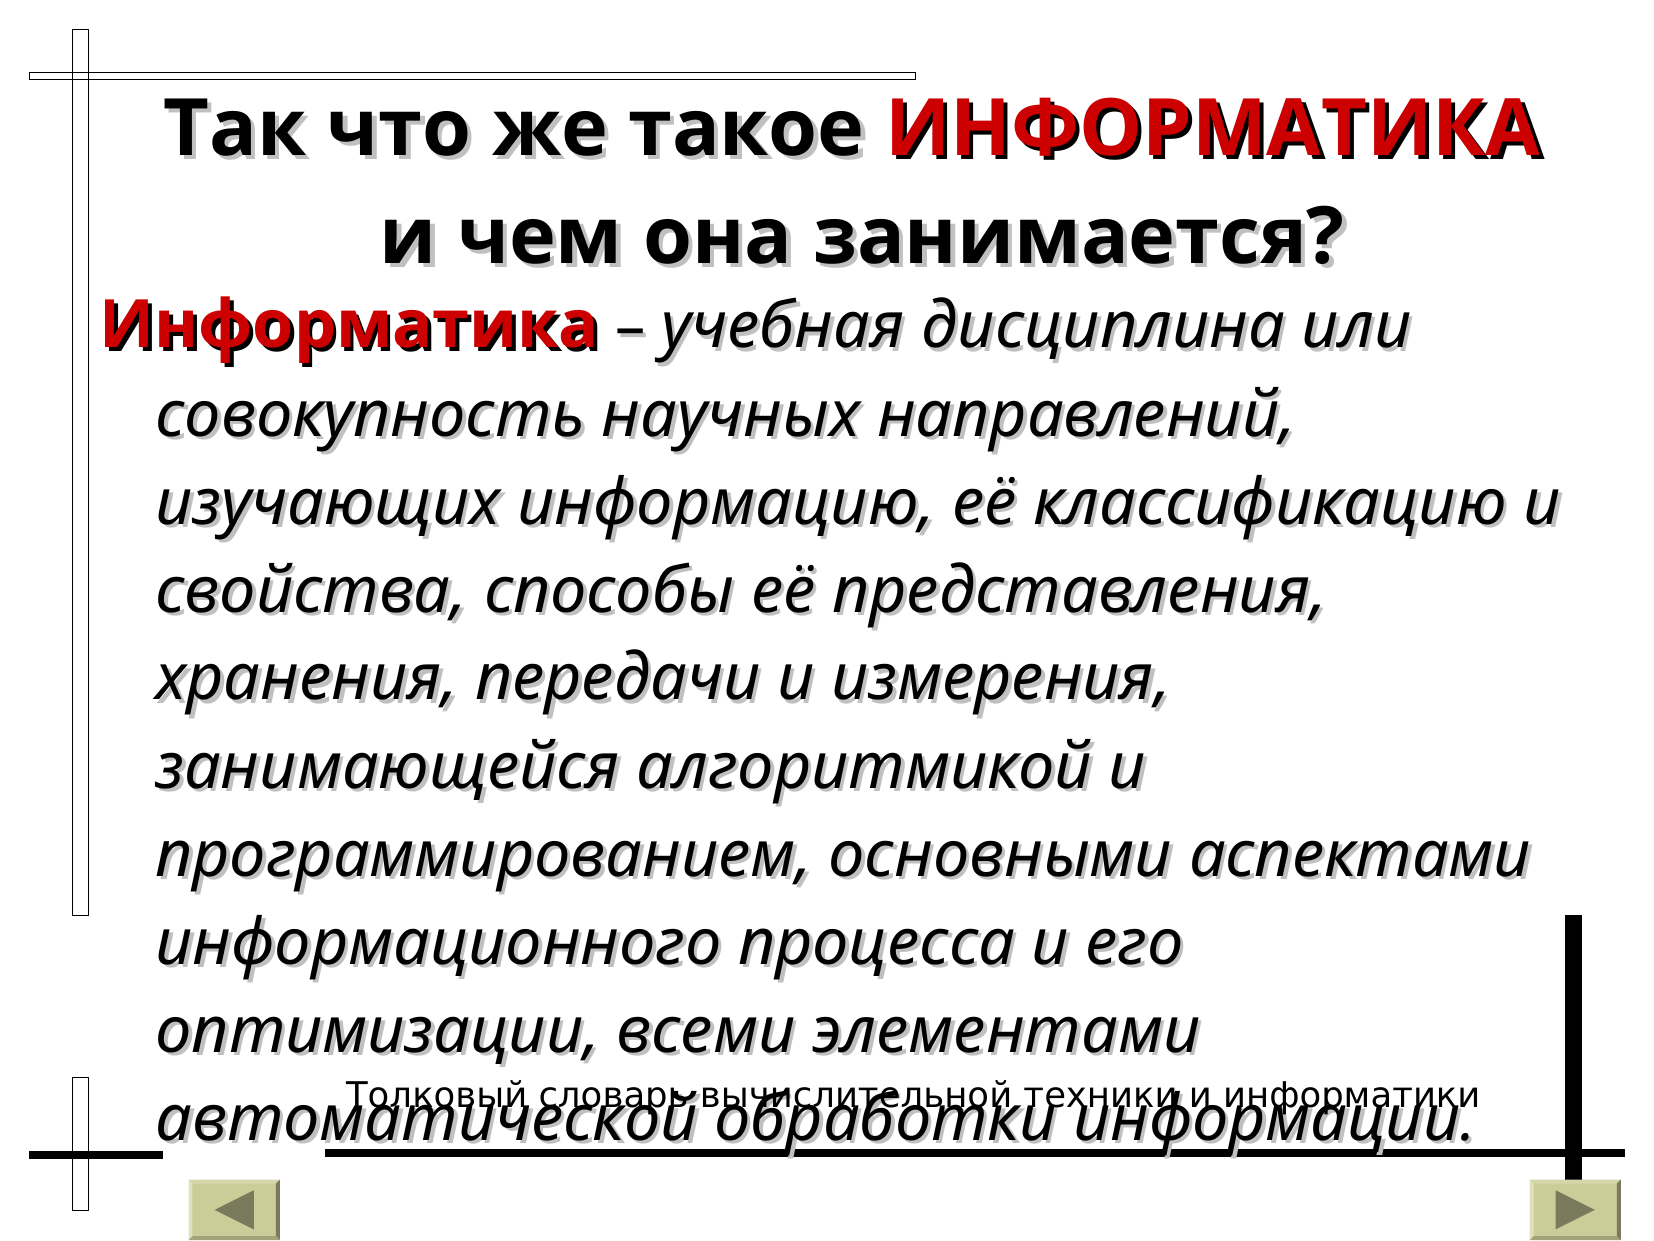

# Так что же такое ИНФОРМАТИКА и чем она занимается?
Информатика – учебная дисциплина или совокупность научных направлений, изучающих информацию, её классификацию и свойства, способы её представления, хранения, передачи и измерения, занимающейся алгоритмикой и программированием, основными аспектами информационного процесса и его оптимизации, всеми элементами автоматической обработки информации.
Толковый словарь вычислительной техники и информатики